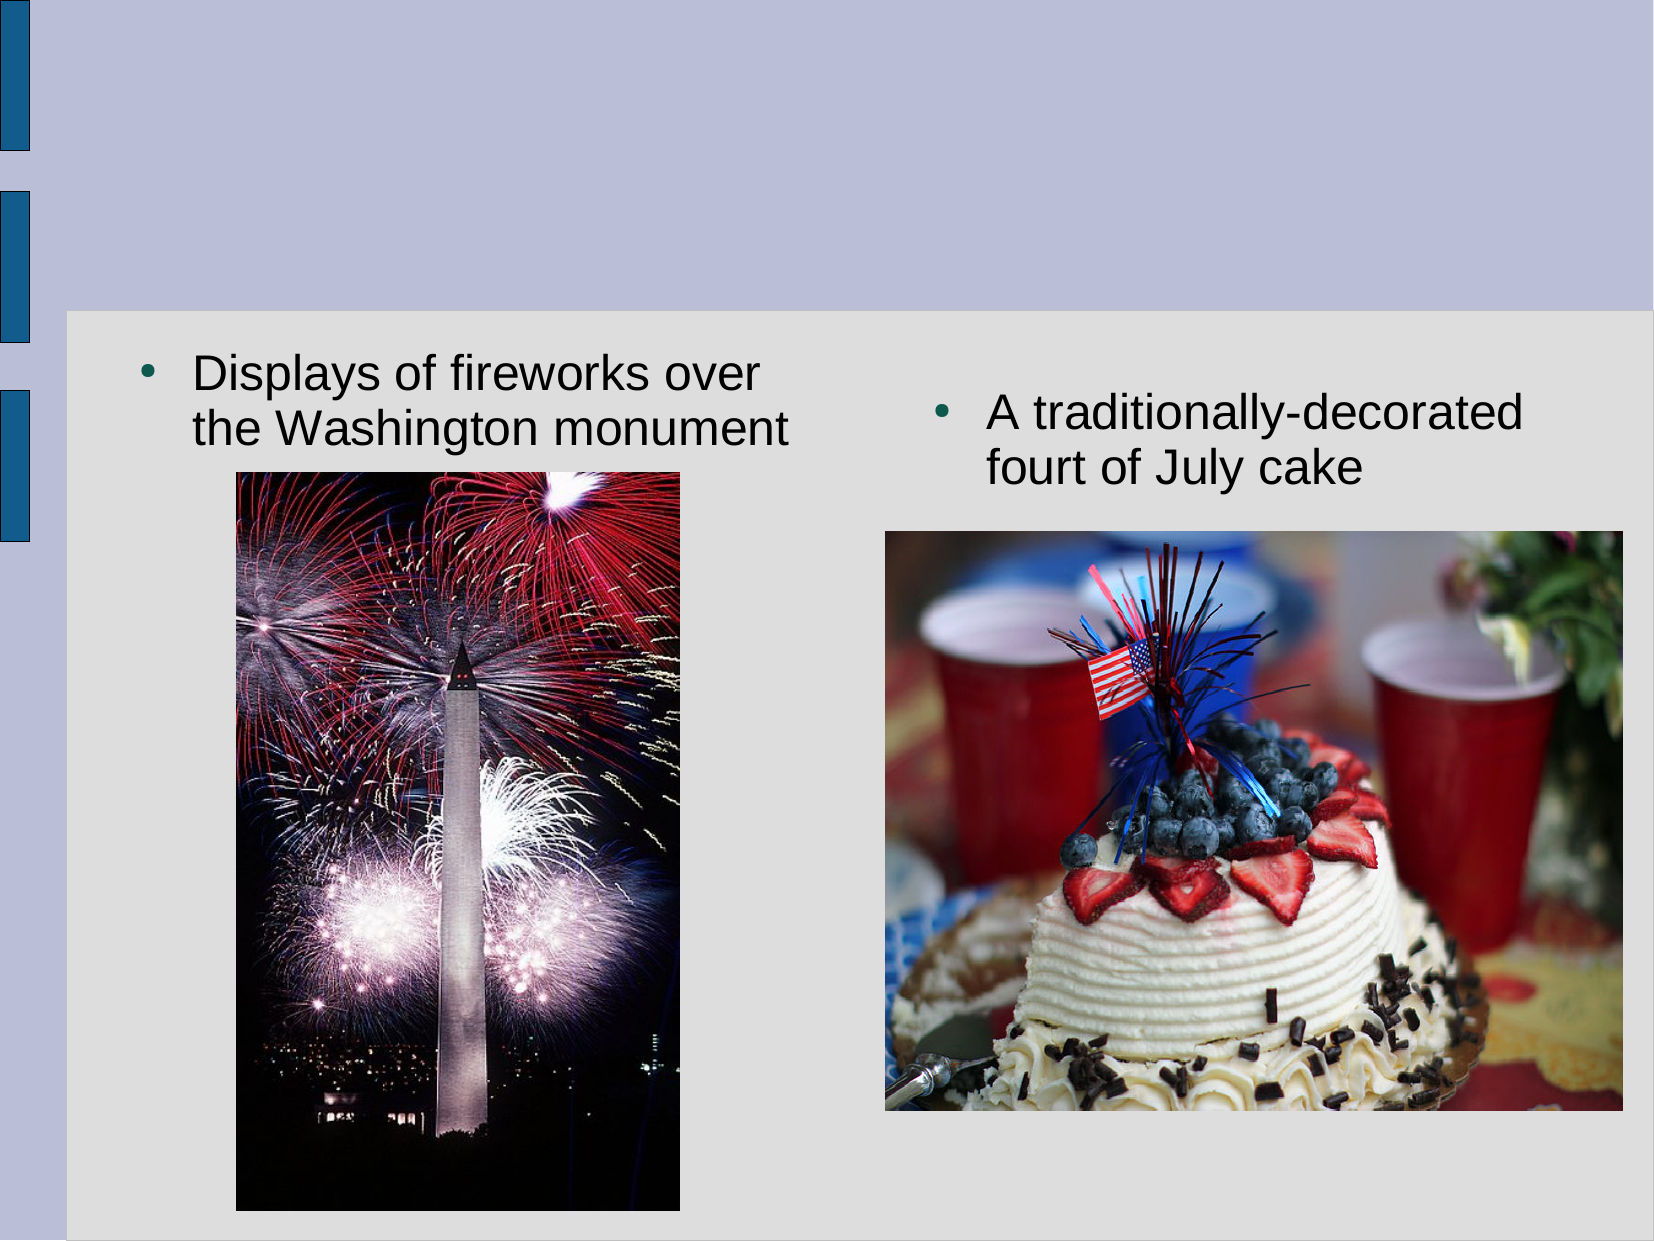

# Displays of fireworks over the Washington monument
A traditionally-decorated fourt of July cake